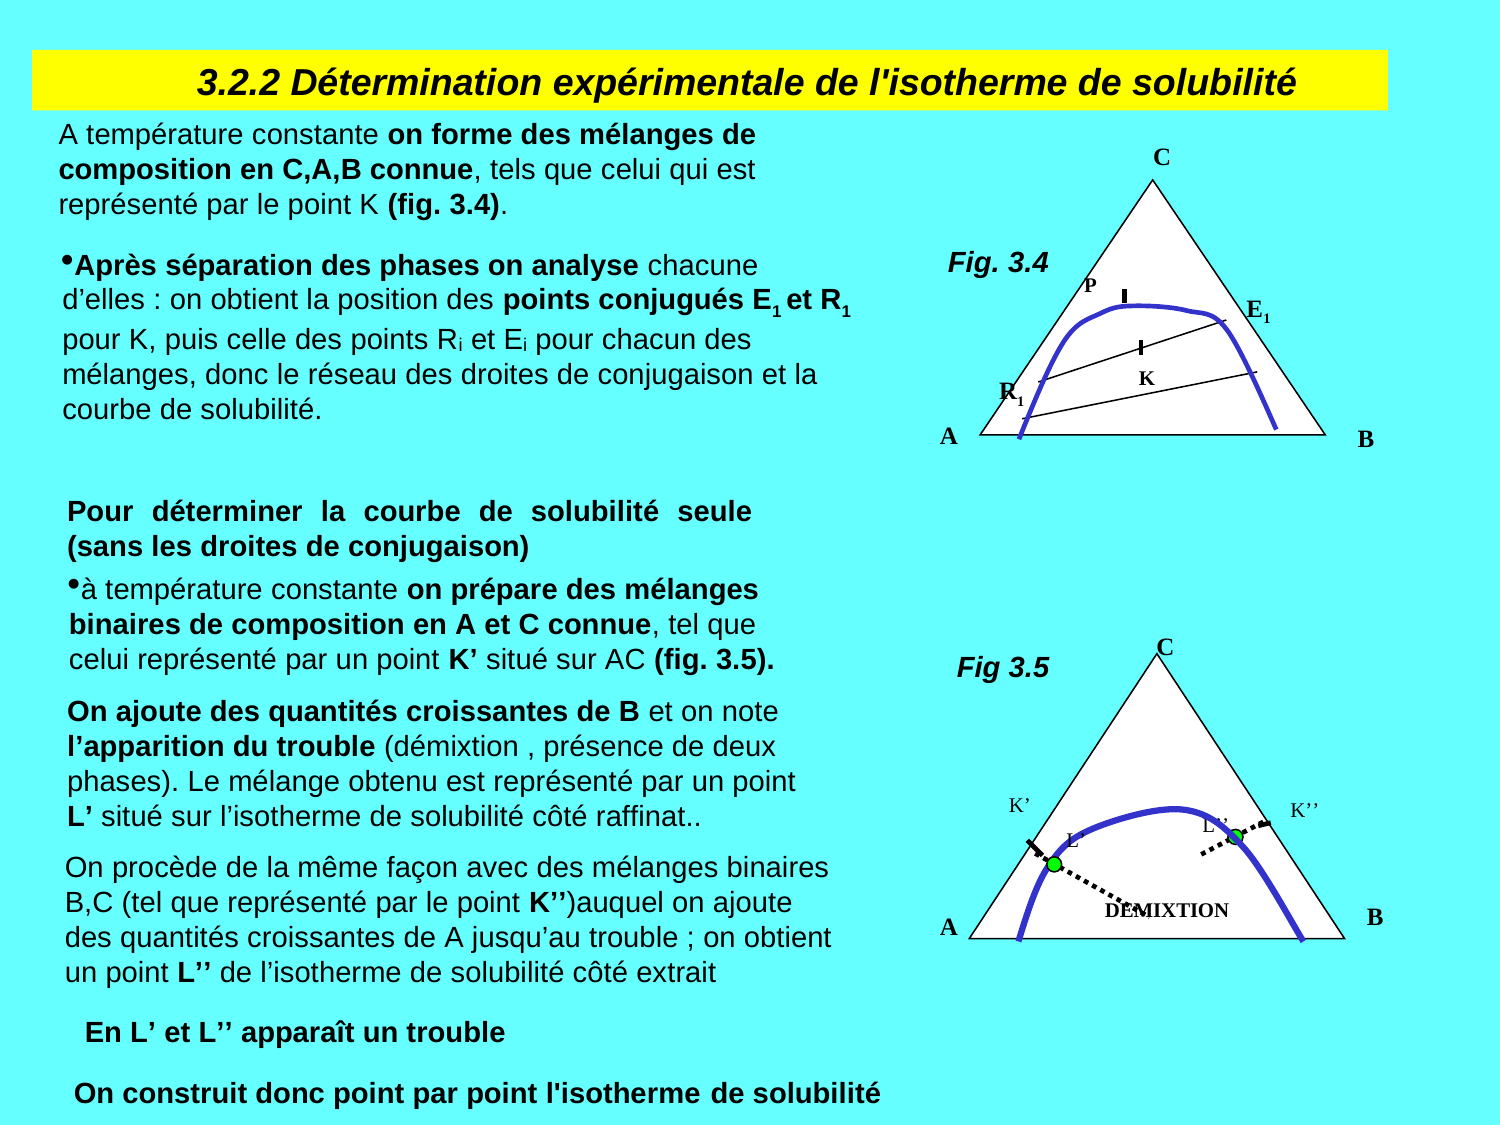

3.2.2 Détermination expérimentale de l'isotherme de solubilité
A température constante on forme des mélanges de composition en C,A,B connue, tels que celui qui est représenté par le point K (fig. 3.4).
C
A
B
Fig. 3.4
Après séparation des phases on analyse chacune d’elles : on obtient la position des points conjugués E1 et R1 pour K, puis celle des points Ri et Ei pour chacun des mélanges, donc le réseau des droites de conjugaison et la courbe de solubilité.
P
E1
K
R1
Pour déterminer la courbe de solubilité seule (sans les droites de conjugaison)
à température constante on prépare des mélanges binaires de composition en A et C connue, tel que celui représenté par un point K’ situé sur AC (fig. 3.5).
C
Fig 3.5
B
A
On ajoute des quantités croissantes de B et on note l’apparition du trouble (démixtion , présence de deux phases). Le mélange obtenu est représenté par un point L’ situé sur l’isotherme de solubilité côté raffinat..
K’
K’’
L’’
L’
On procède de la même façon avec des mélanges binaires B,C (tel que représenté par le point K’’)auquel on ajoute des quantités croissantes de A jusqu’au trouble ; on obtient un point L’’ de l’isotherme de solubilité côté extrait
DEMIXTION
En L’ et L’’ apparaît un trouble
On construit donc point par point l'isotherme de solubilité